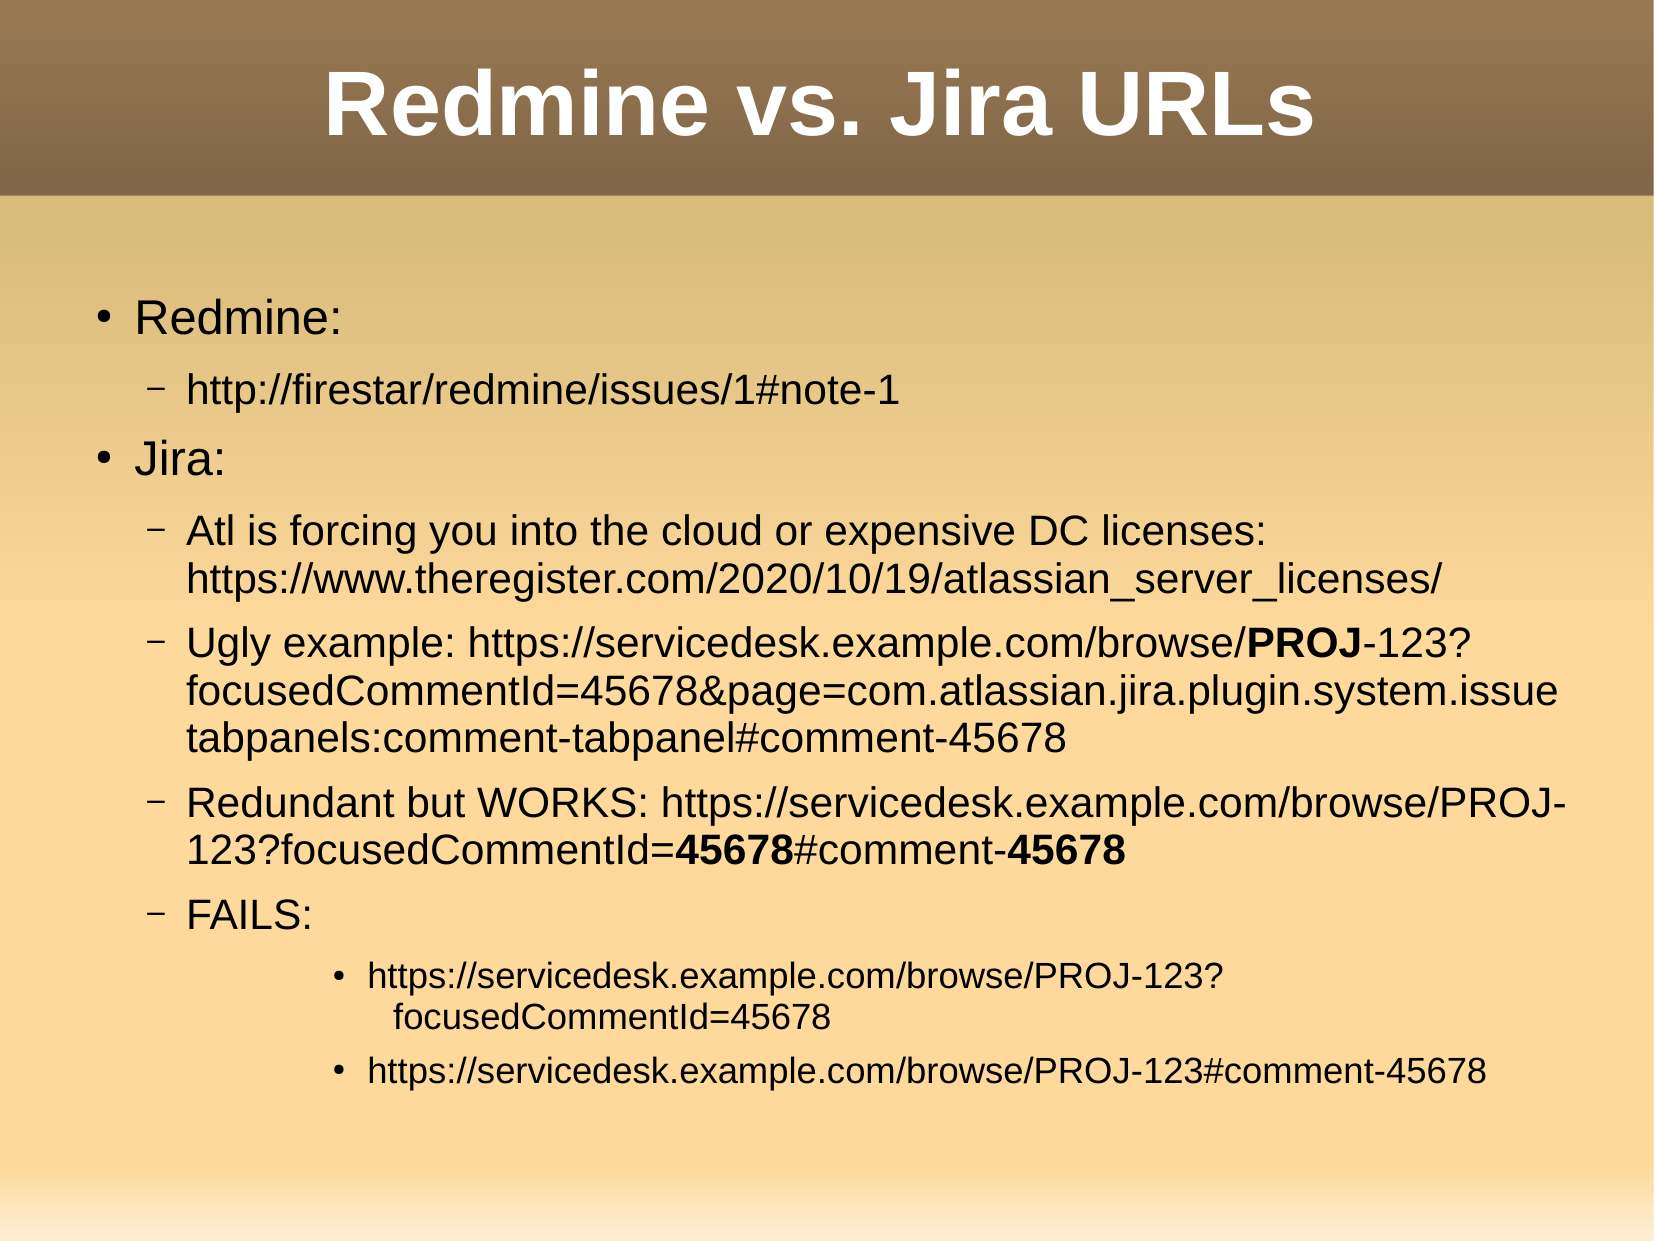

# Redmine vs. Jira URLs
Redmine:
http://firestar/redmine/issues/1#note-1
Jira:
Atl is forcing you into the cloud or expensive DC licenses: https://www.theregister.com/2020/10/19/atlassian_server_licenses/
Ugly example: https://servicedesk.example.com/browse/PROJ-123?focusedCommentId=45678&page=com.atlassian.jira.plugin.system.issuetabpanels:comment-tabpanel#comment-45678
Redundant but WORKS: https://servicedesk.example.com/browse/PROJ-123?focusedCommentId=45678#comment-45678
FAILS:
https://servicedesk.example.com/browse/PROJ-123?focusedCommentId=45678
https://servicedesk.example.com/browse/PROJ-123#comment-45678